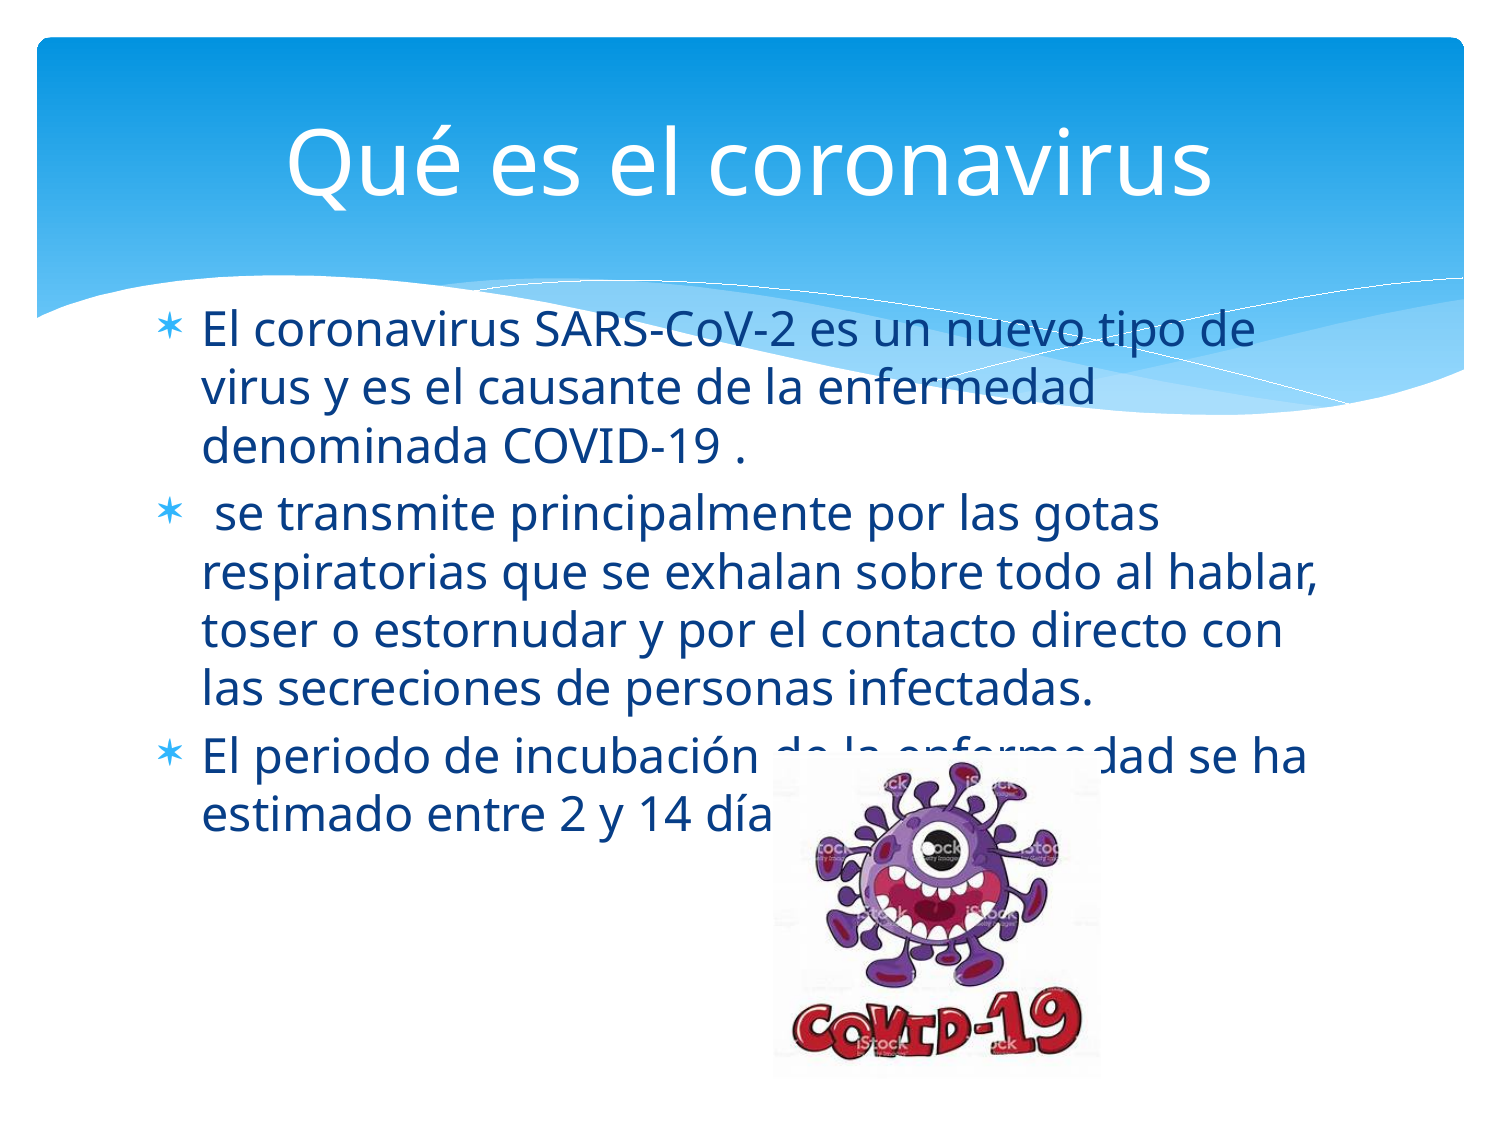

Qué es el coronavirus
# El coronavirus SARS-CoV-2 es un nuevo tipo de virus y es el causante de la enfermedad denominada COVID-19 .
 se transmite principalmente por las gotas respiratorias que se exhalan sobre todo al hablar, toser o estornudar y por el contacto directo con las secreciones de personas infectadas.
El periodo de incubación de la enfermedad se ha estimado entre 2 y 14 días.